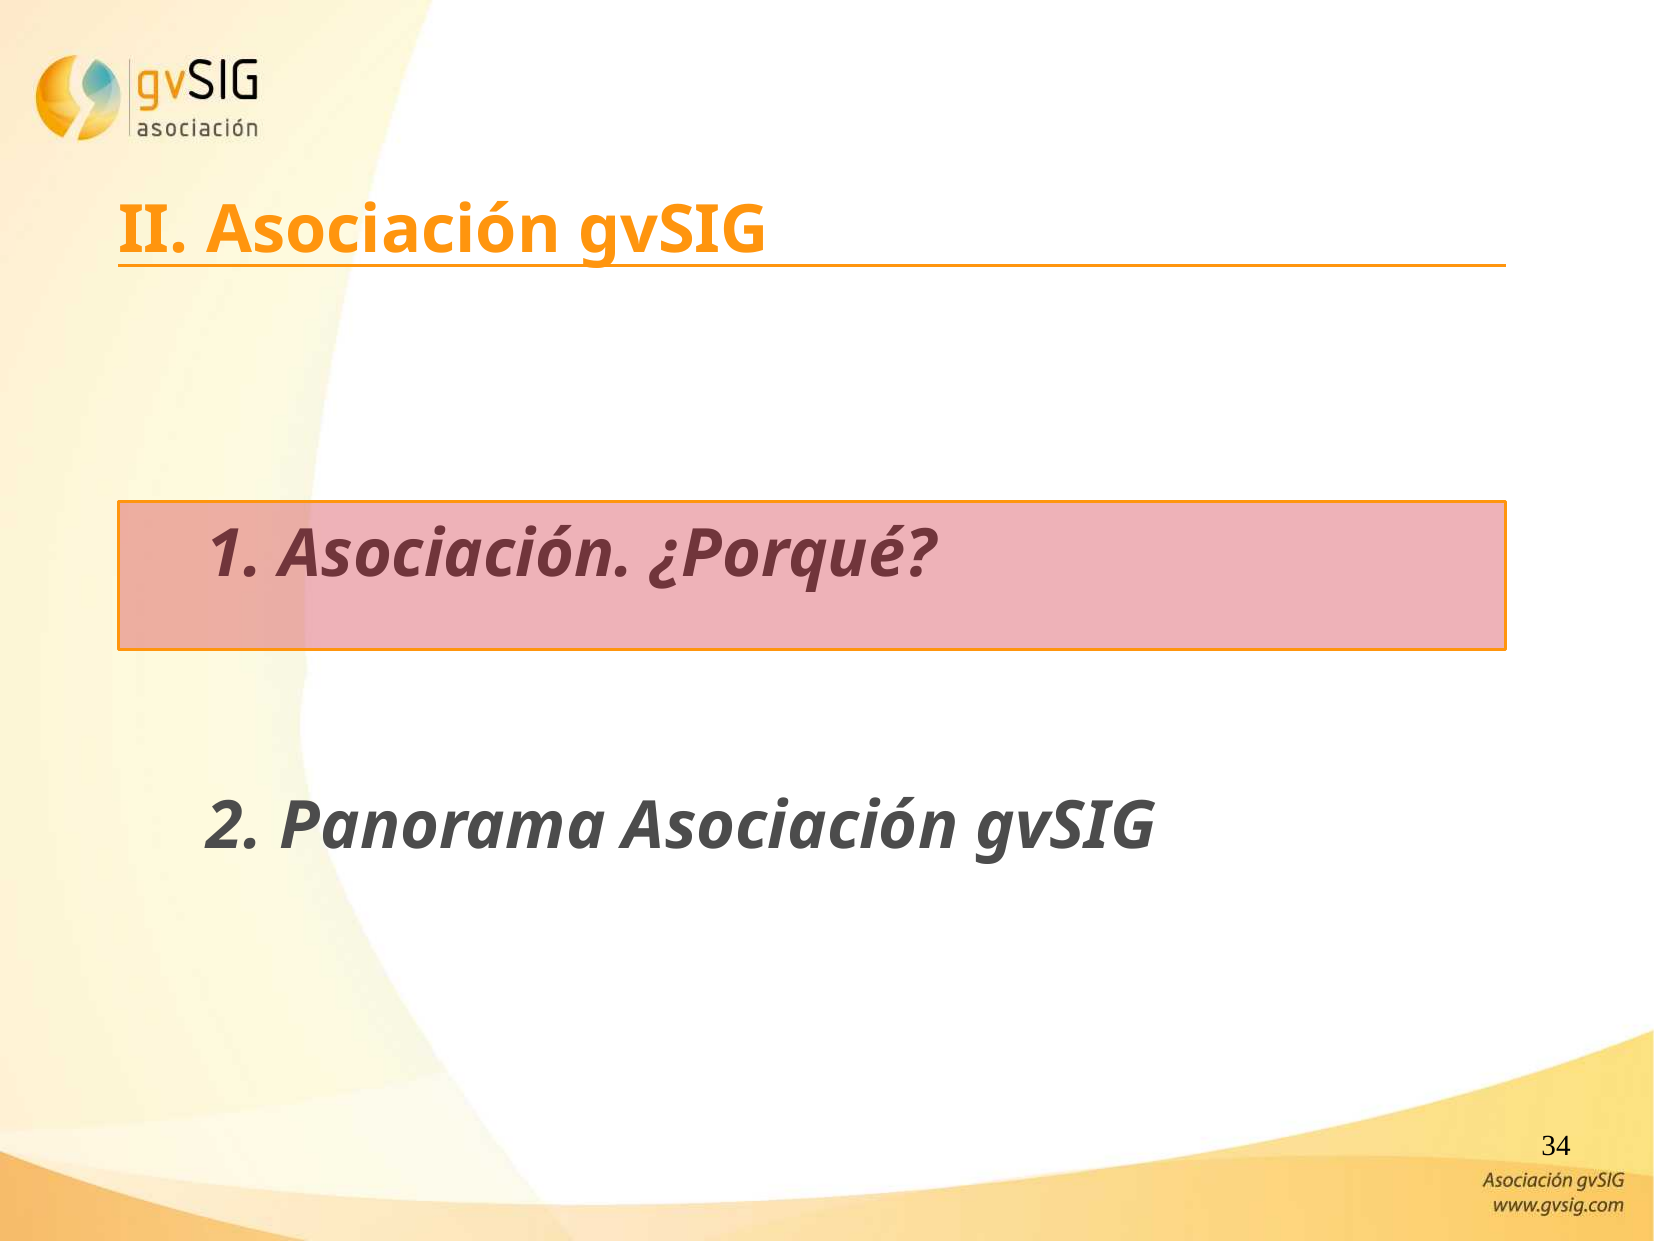

# II. Asociación gvSIG
1. Asociación. ¿Porqué?
2. Panorama Asociación gvSIG
34